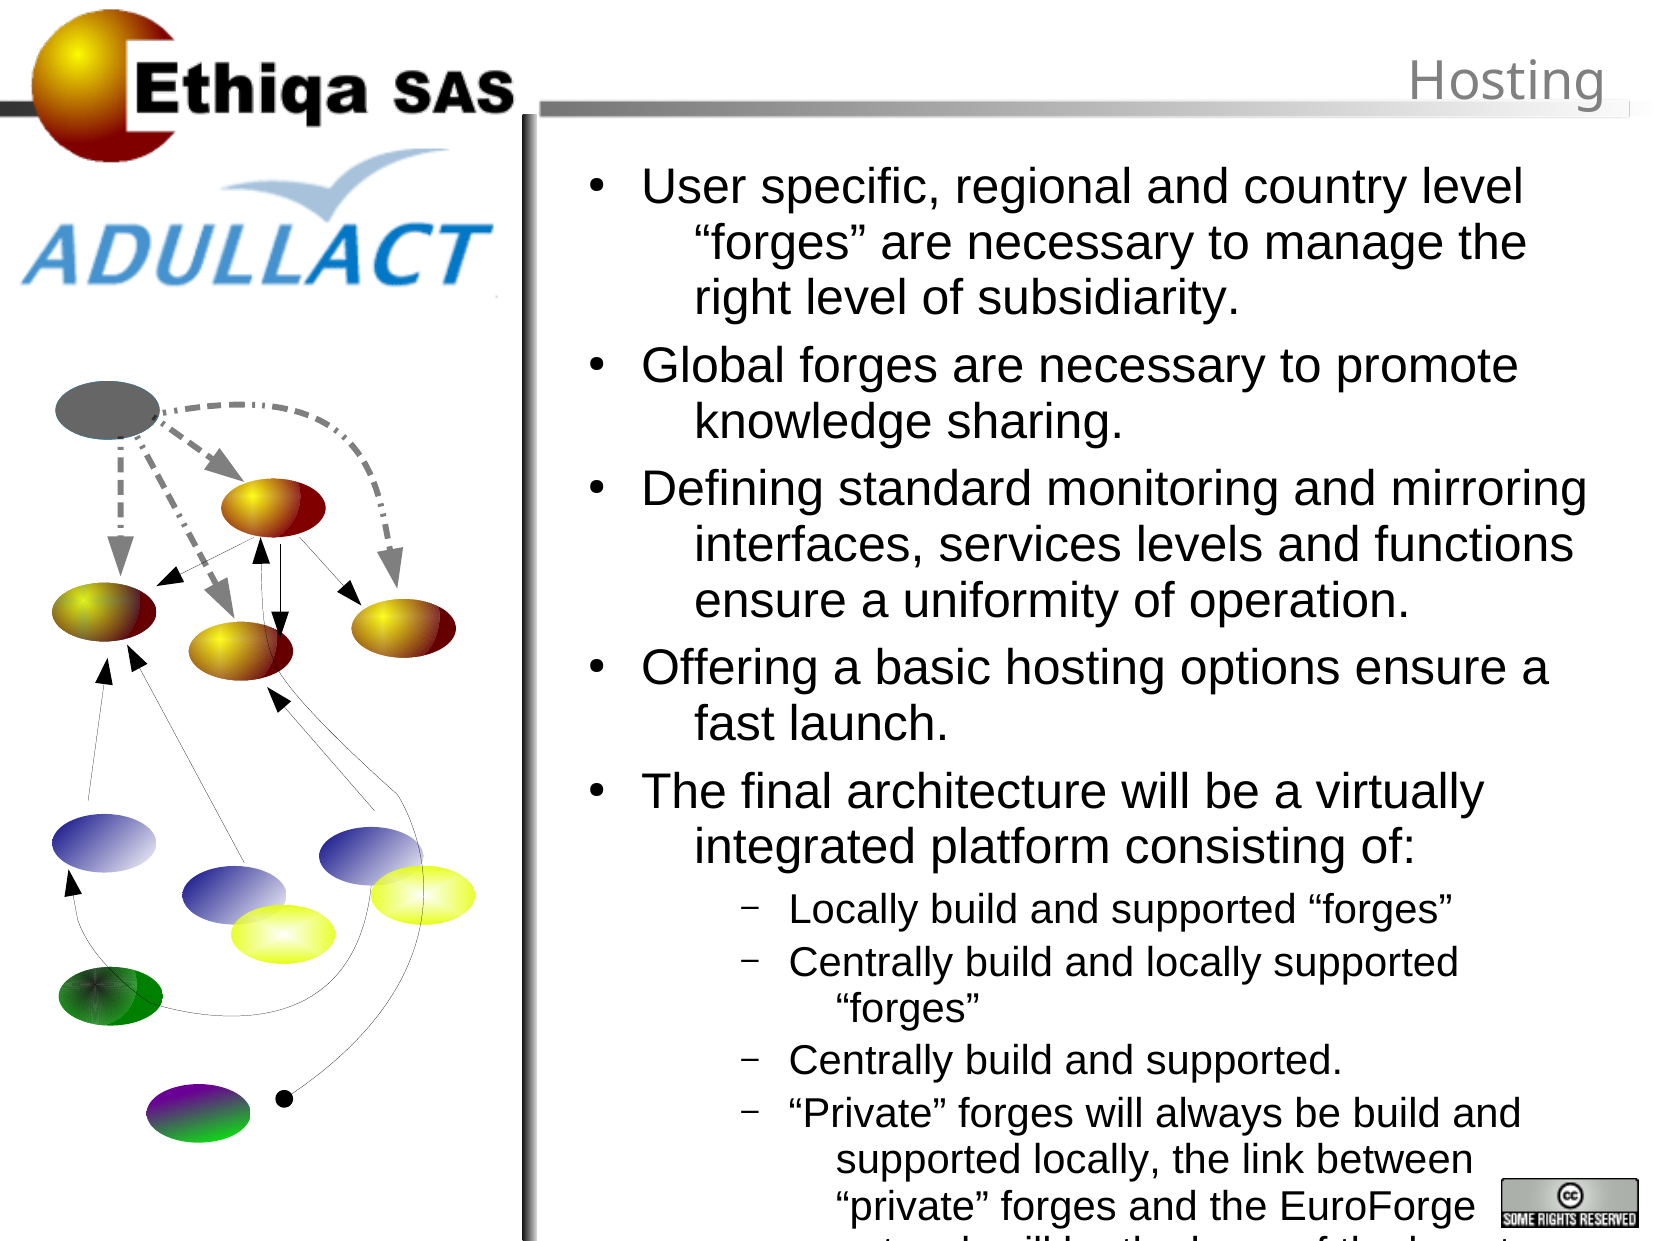

# Hosting
User specific, regional and country level “forges” are necessary to manage the right level of subsidiarity.
Global forges are necessary to promote knowledge sharing.
Defining standard monitoring and mirroring interfaces, services levels and functions ensure a uniformity of operation.
Offering a basic hosting options ensure a fast launch.
The final architecture will be a virtually integrated platform consisting of:
Locally build and supported “forges”
Centrally build and locally supported “forges”
Centrally build and supported.
“Private” forges will always be build and supported locally, the link between “private” forges and the EuroForge network will be the base of the long term business model.